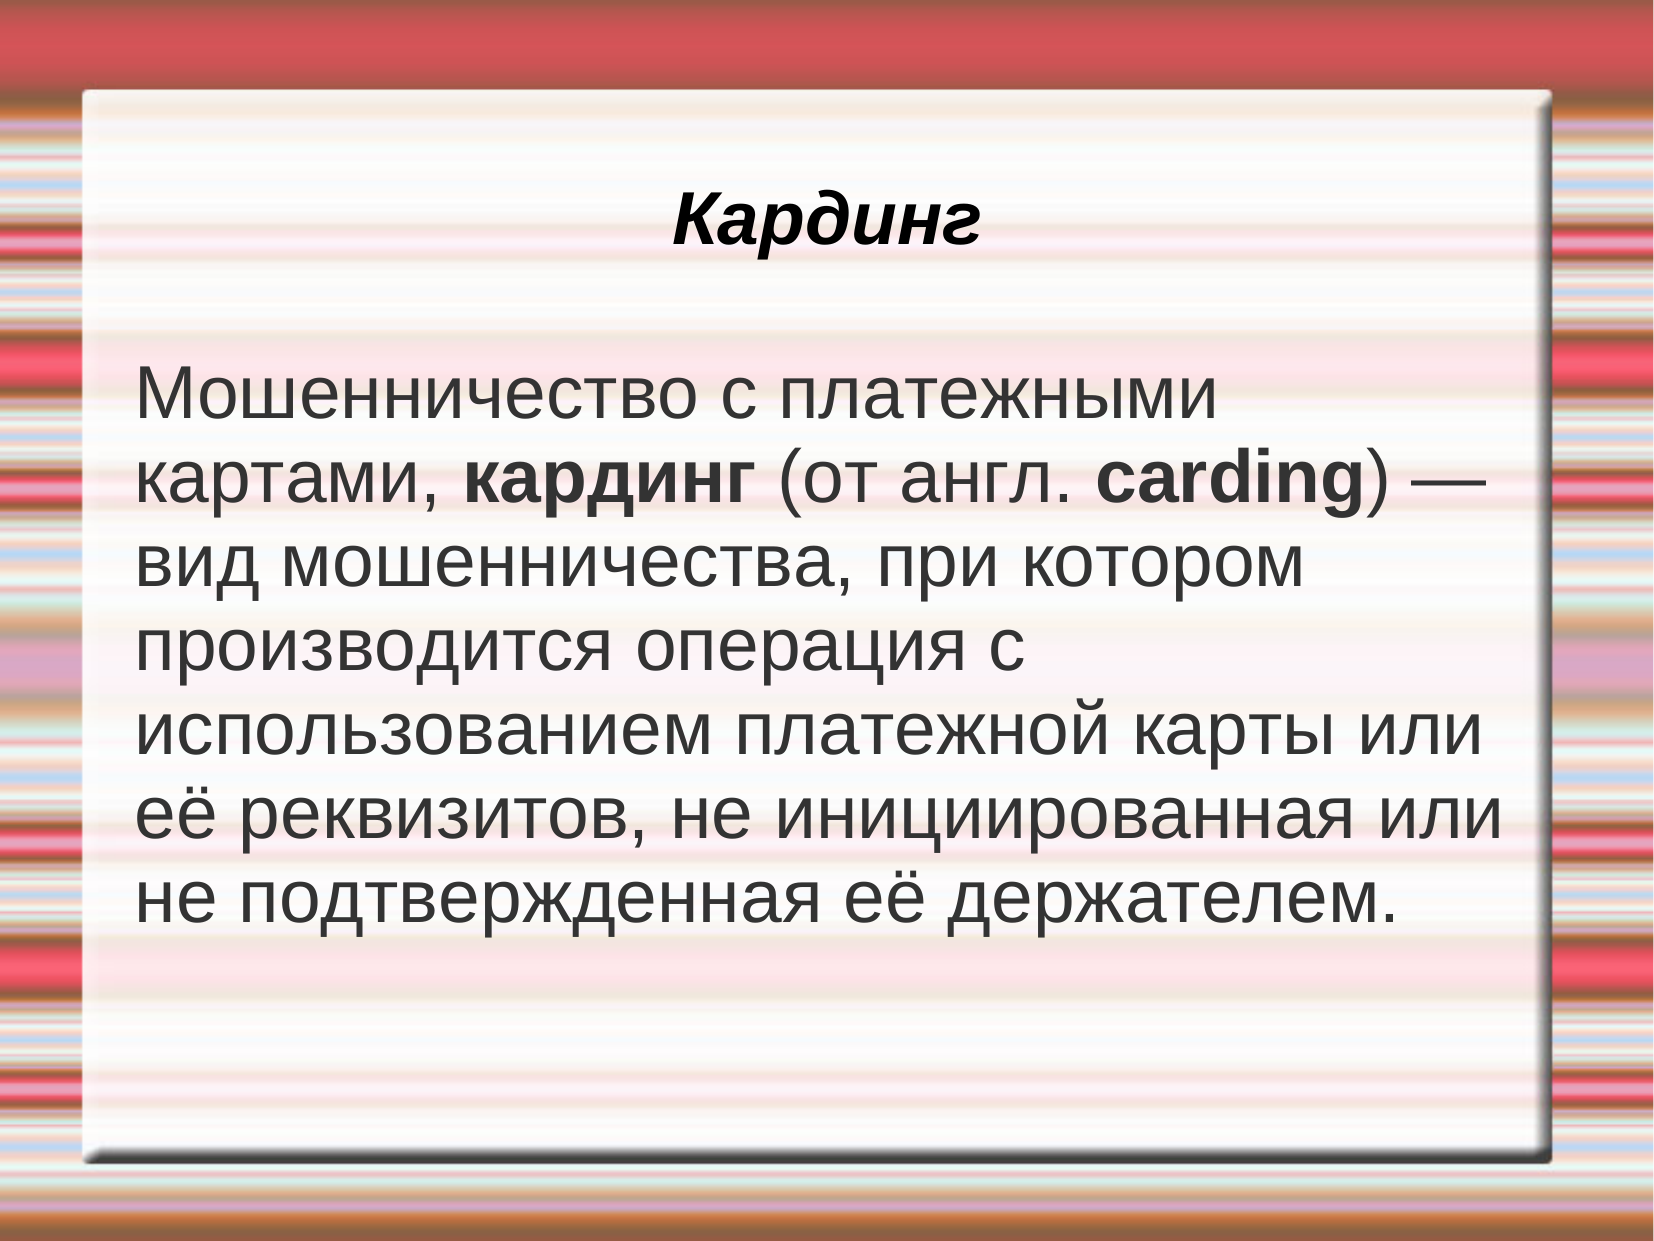

# Кардинг
Мошенничество с платежными картами, кардинг (от англ. carding) — вид мошенничества, при котором производится операция с использованием платежной карты или её реквизитов, не инициированная или не подтвержденная её держателем.